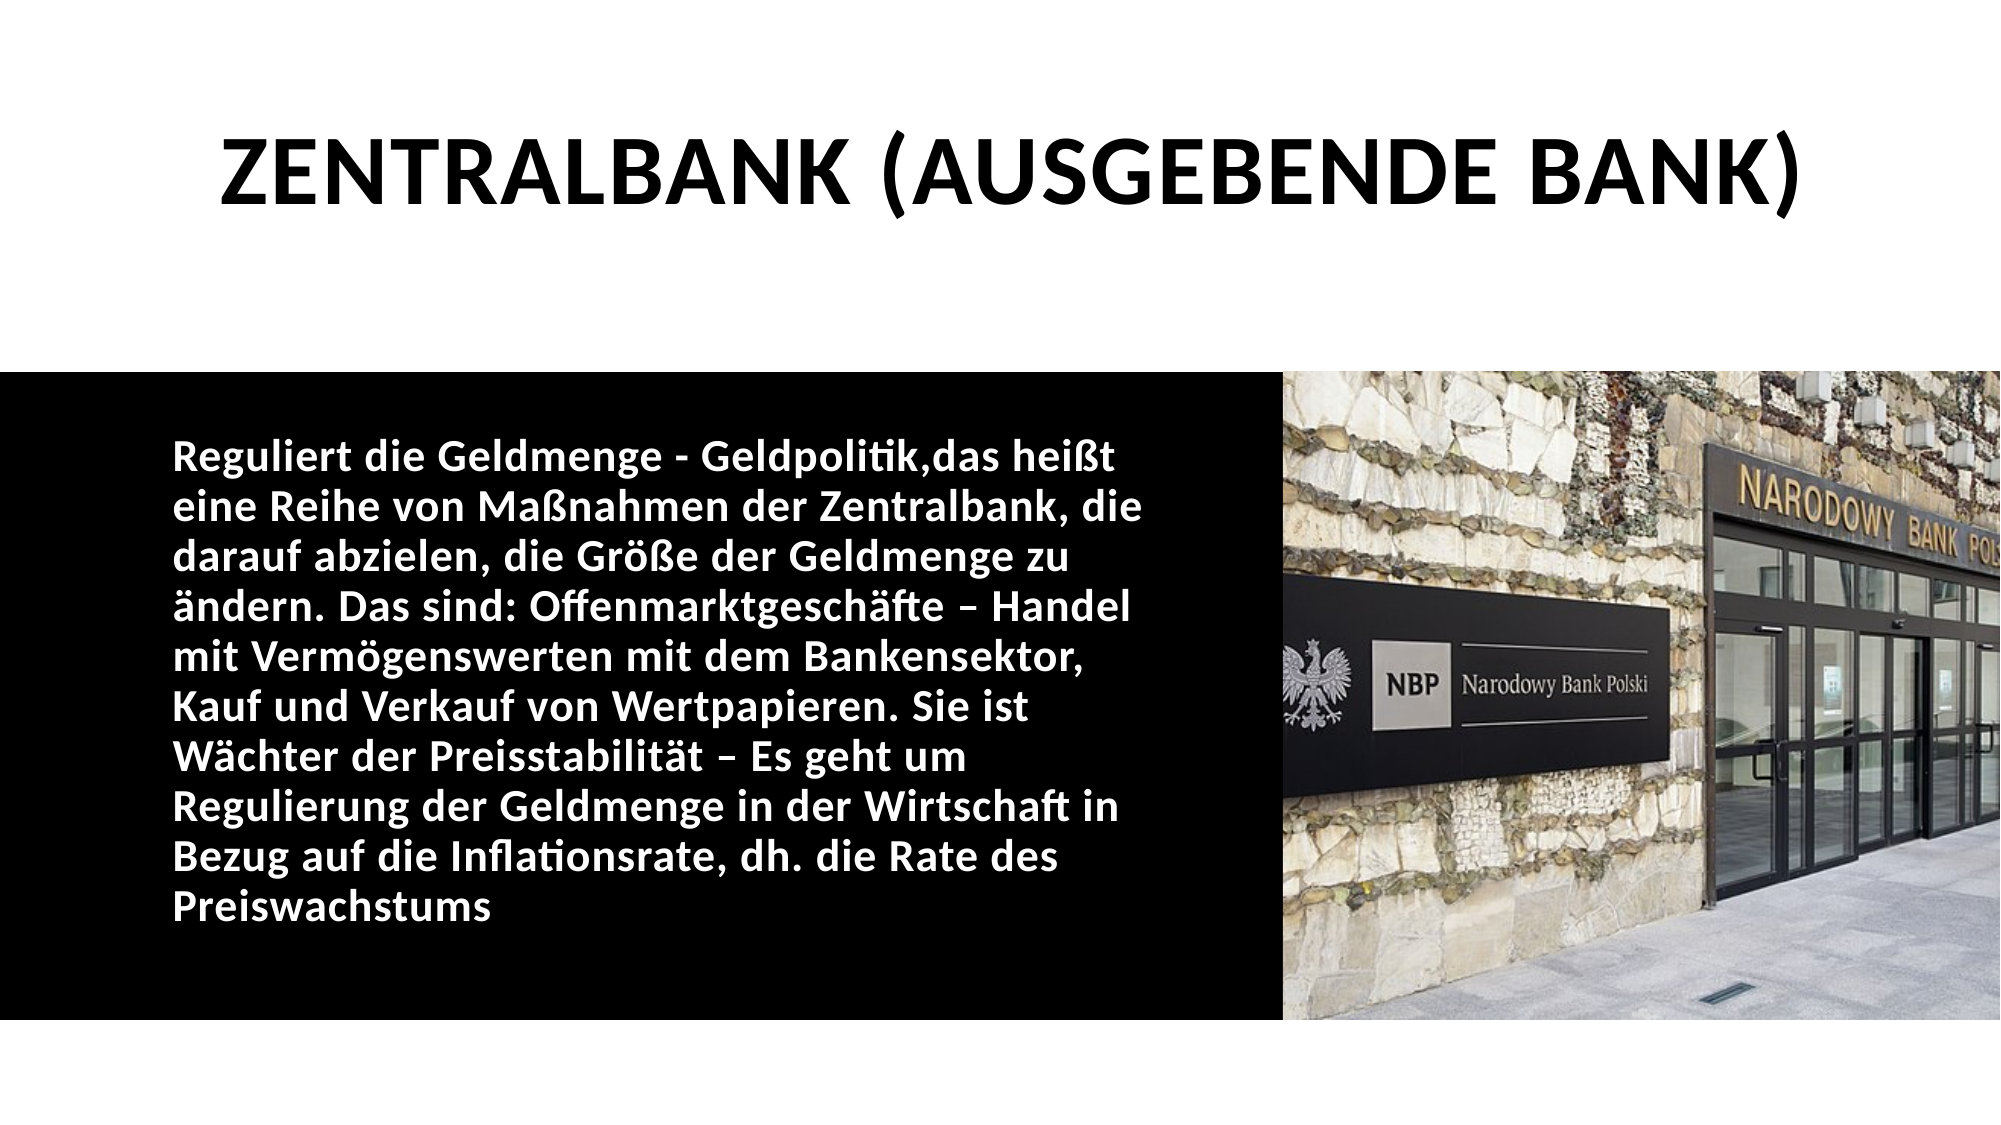

# Zentralbank (ausgebende Bank)
Reguliert die Geldmenge - Geldpolitik,das heißt eine Reihe von Maßnahmen der Zentralbank, die darauf abzielen, die Größe der Geldmenge zu ändern. Das sind: Offenmarktgeschäfte – Handel mit Vermögenswerten mit dem Bankensektor, Kauf und Verkauf von Wertpapieren. Sie ist Wächter der Preisstabilität – Es geht um Regulierung der Geldmenge in der Wirtschaft in Bezug auf die Inflationsrate, dh. die Rate des Preiswachstums